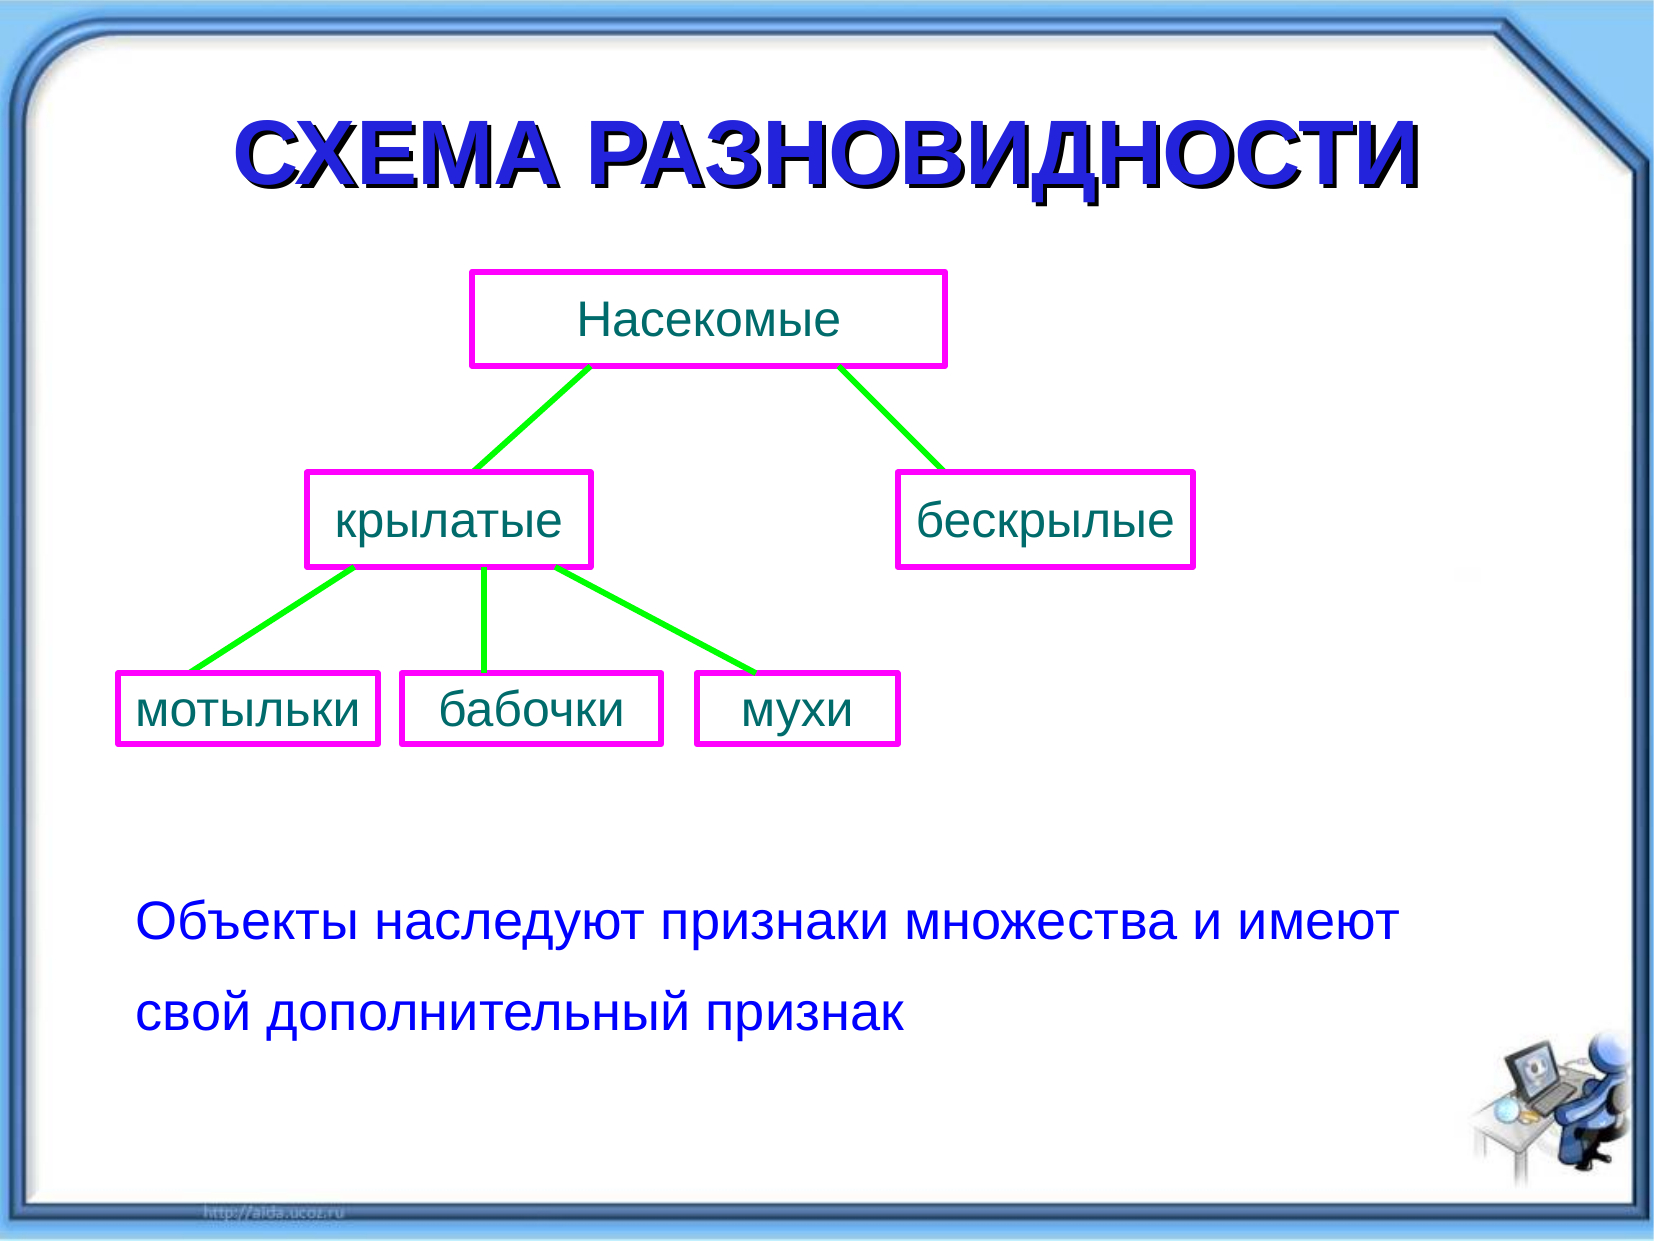

# СХЕМА РАЗНОВИДНОСТИ
Насекомые
крылатые
бескрылые
мотыльки
бабочки
мухи
Объекты наследуют признаки множества и имеют свой дополнительный признак